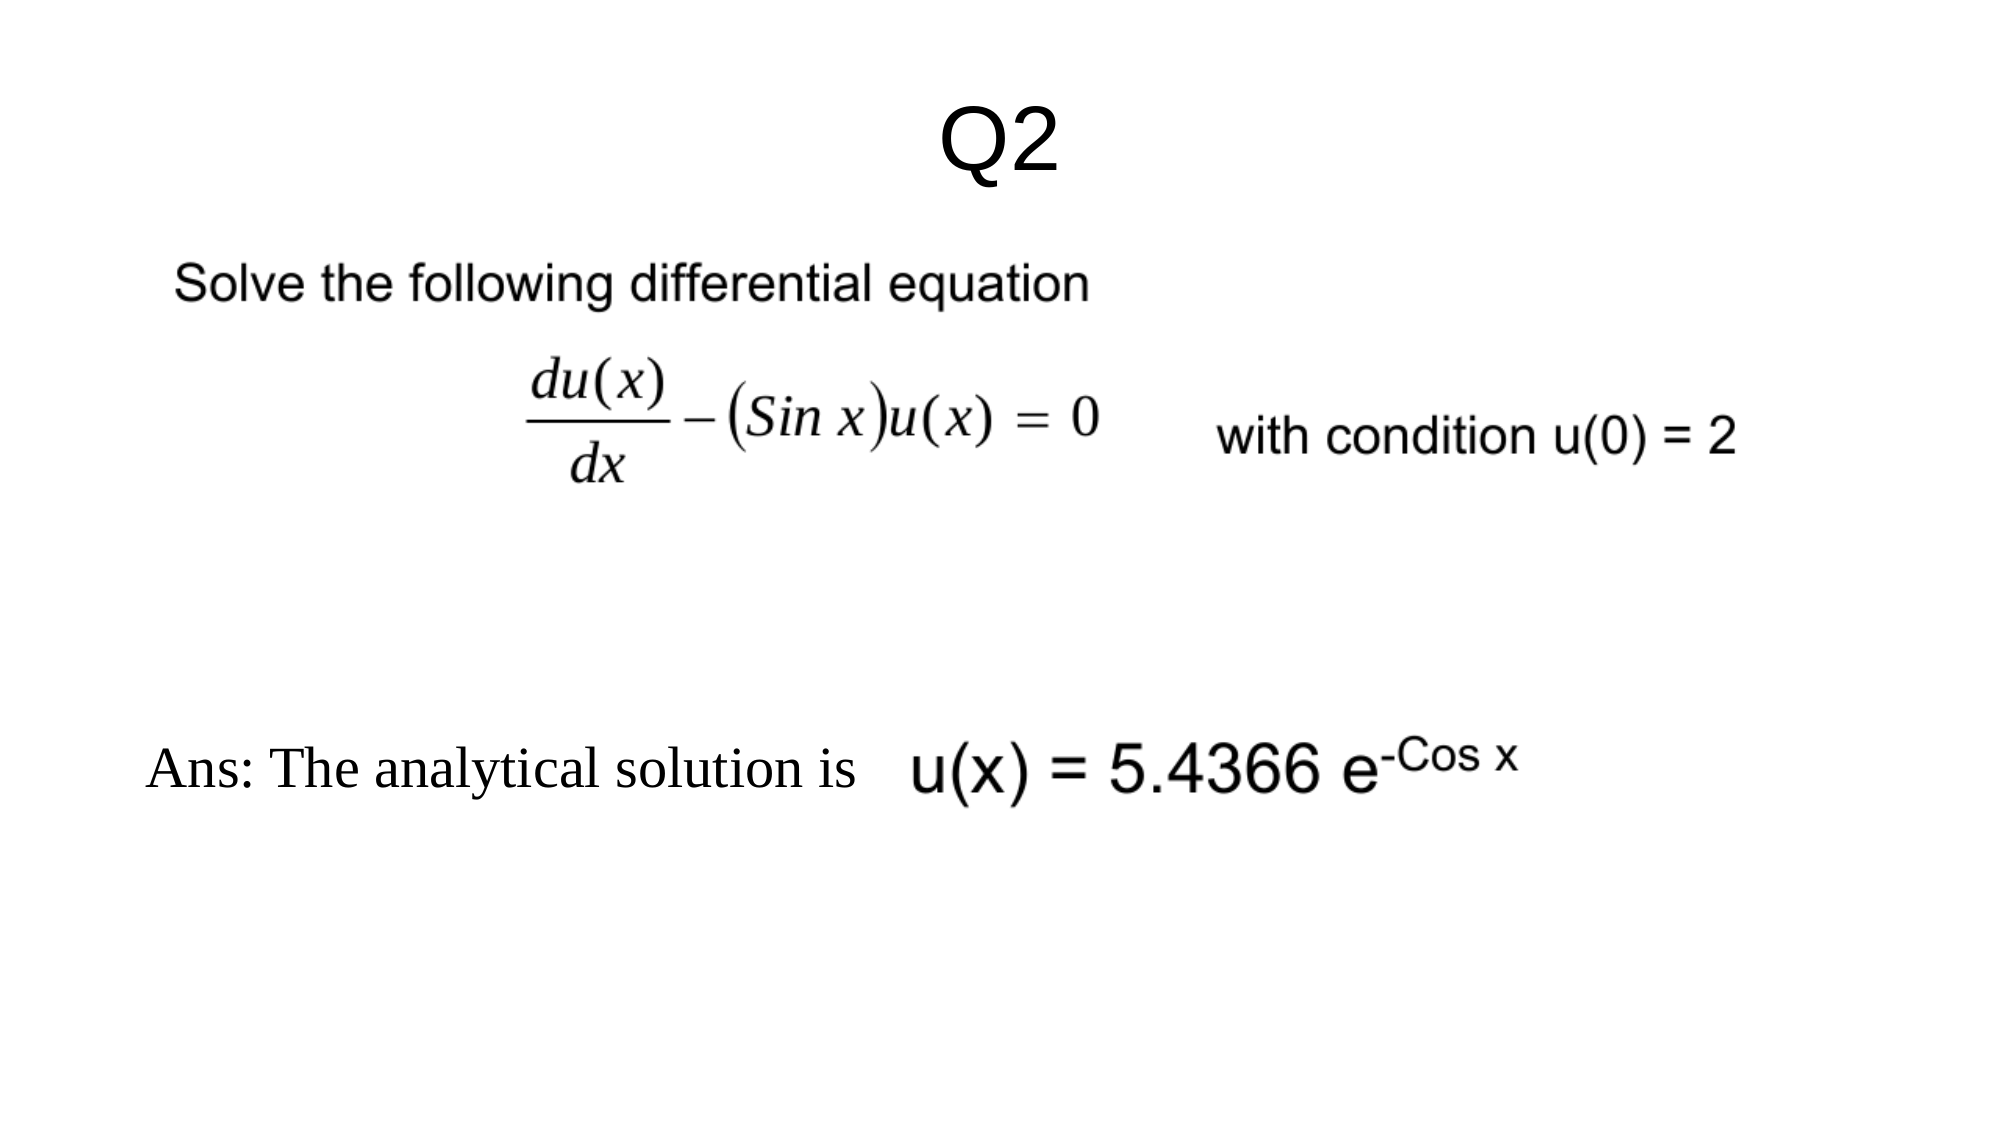

# Q2
Ans: The analytical solution is